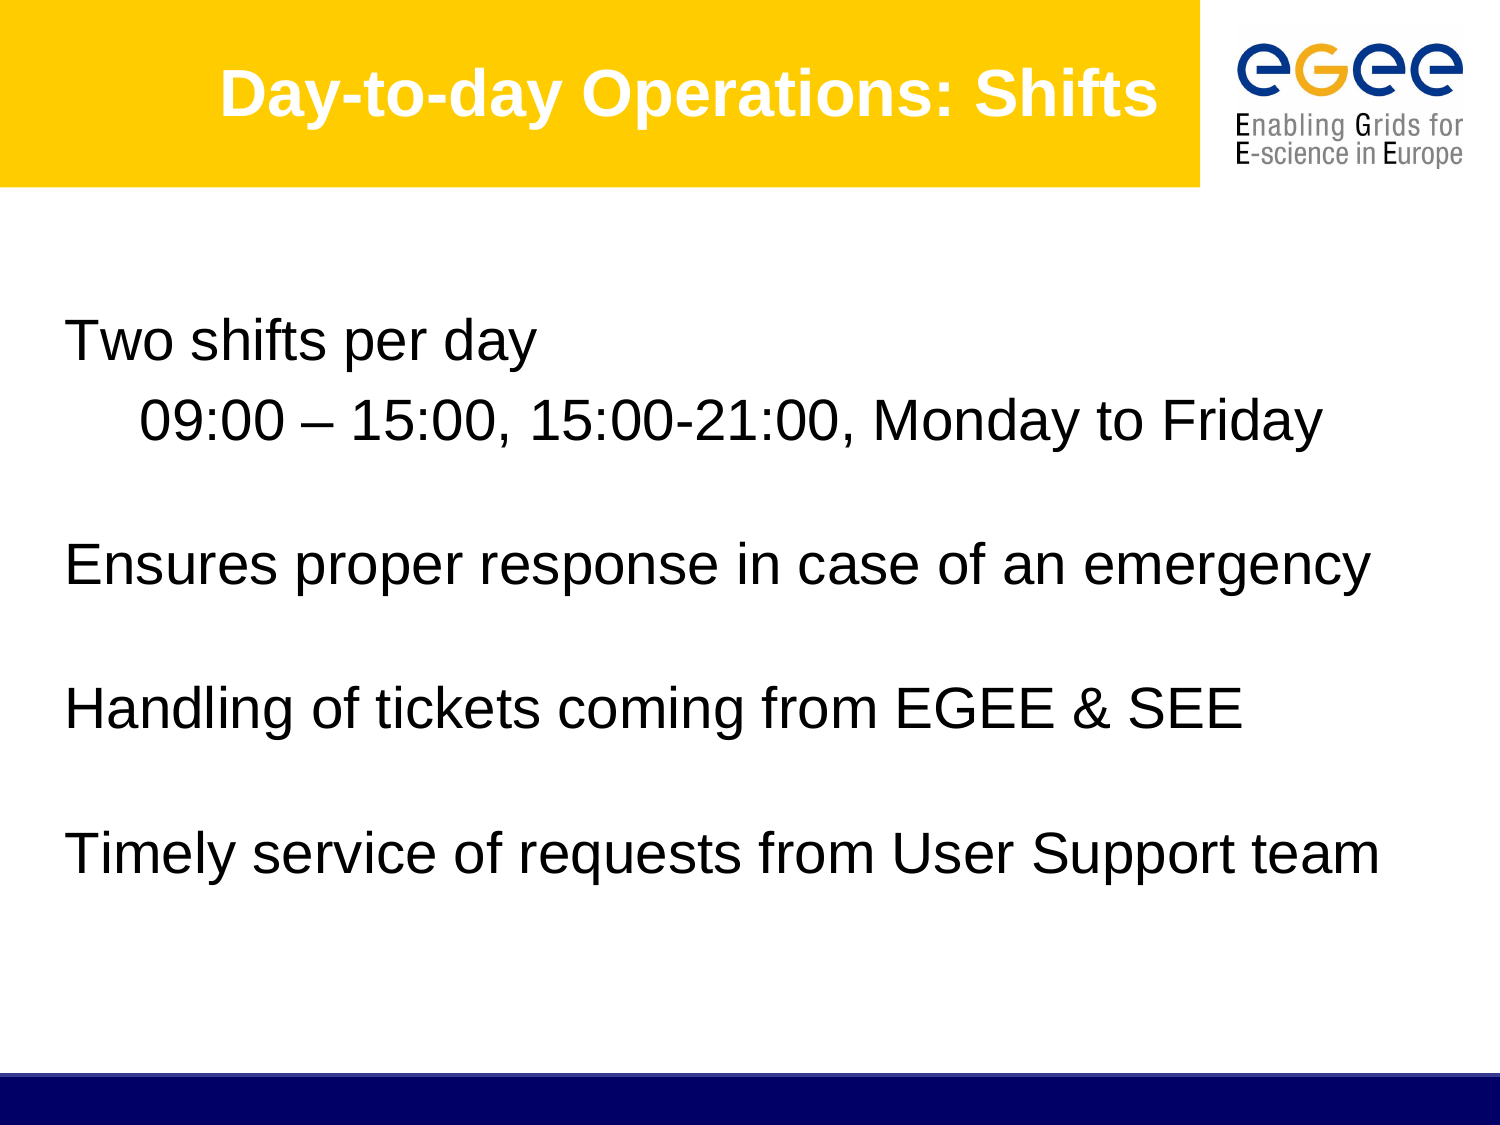

# Day-to-day Operations: Shifts
Two shifts per day
09:00 – 15:00, 15:00-21:00, Monday to Friday
Ensures proper response in case of an emergency
Handling of tickets coming from EGEE & SEE
Timely service of requests from User Support team